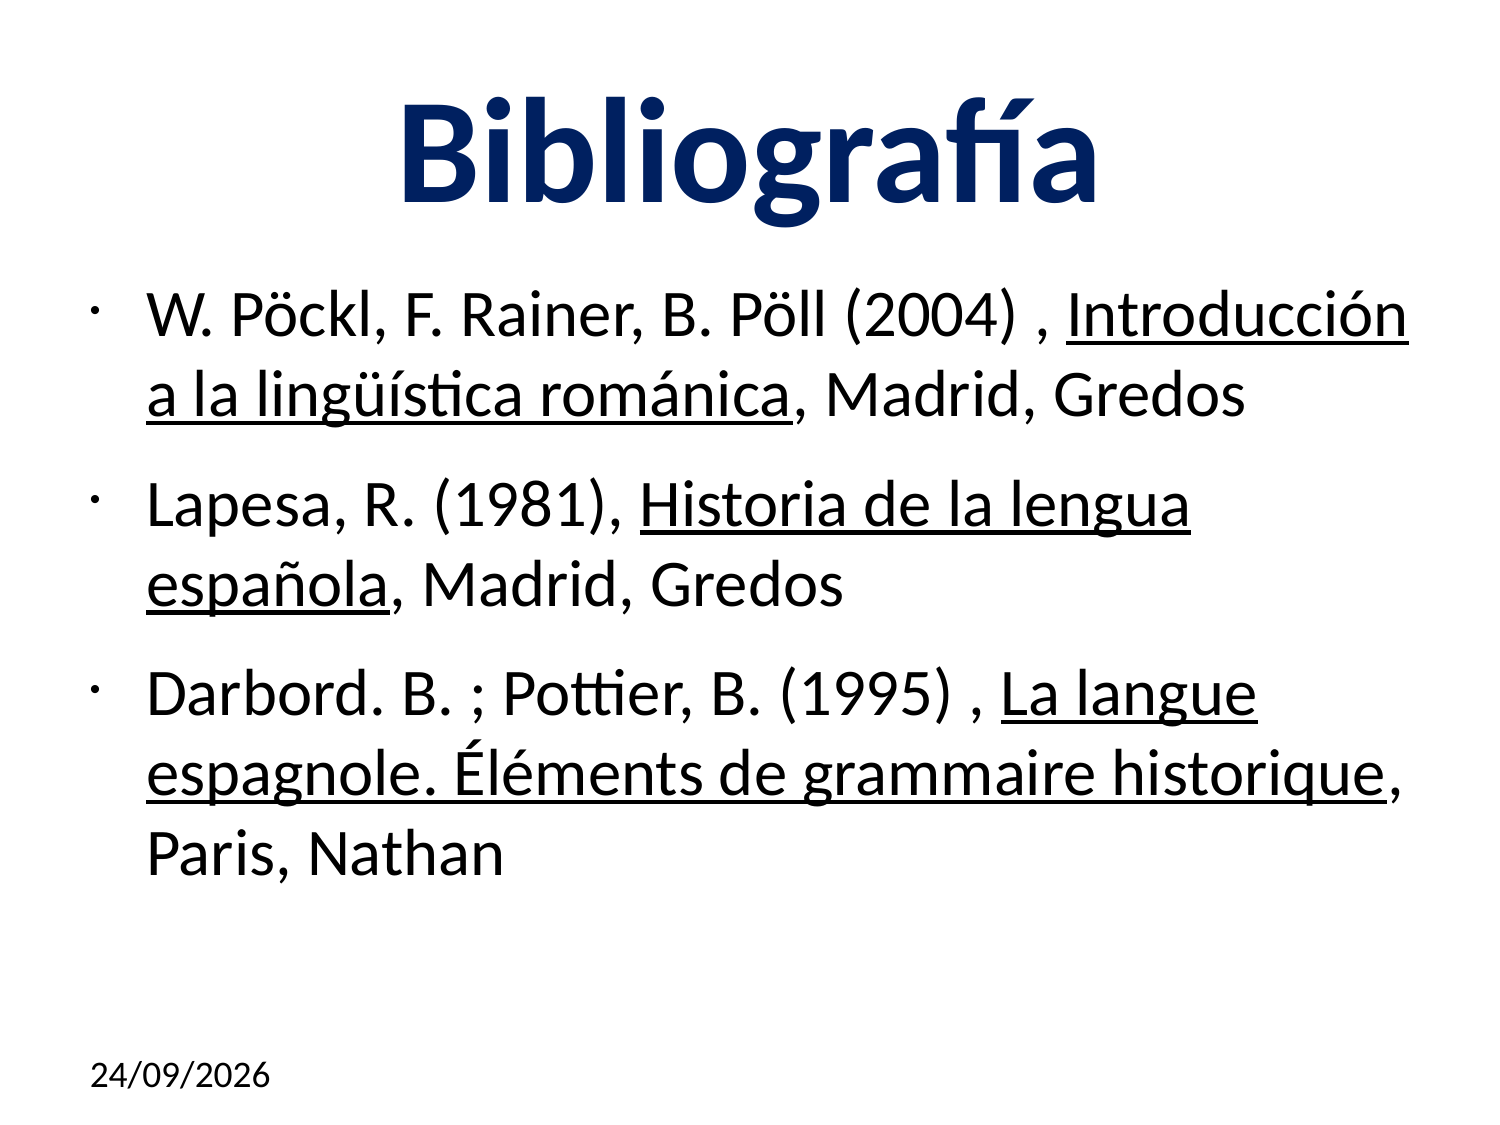

# Bibliografía
W. Pöckl, F. Rainer, B. Pöll (2004) , Introducción a la lingüística románica, Madrid, Gredos
Lapesa, R. (1981), Historia de la lengua española, Madrid, Gredos
Darbord. B. ; Pottier, B. (1995) , La langue espagnole. Éléments de grammaire historique, Paris, Nathan
14 de avril de 2011